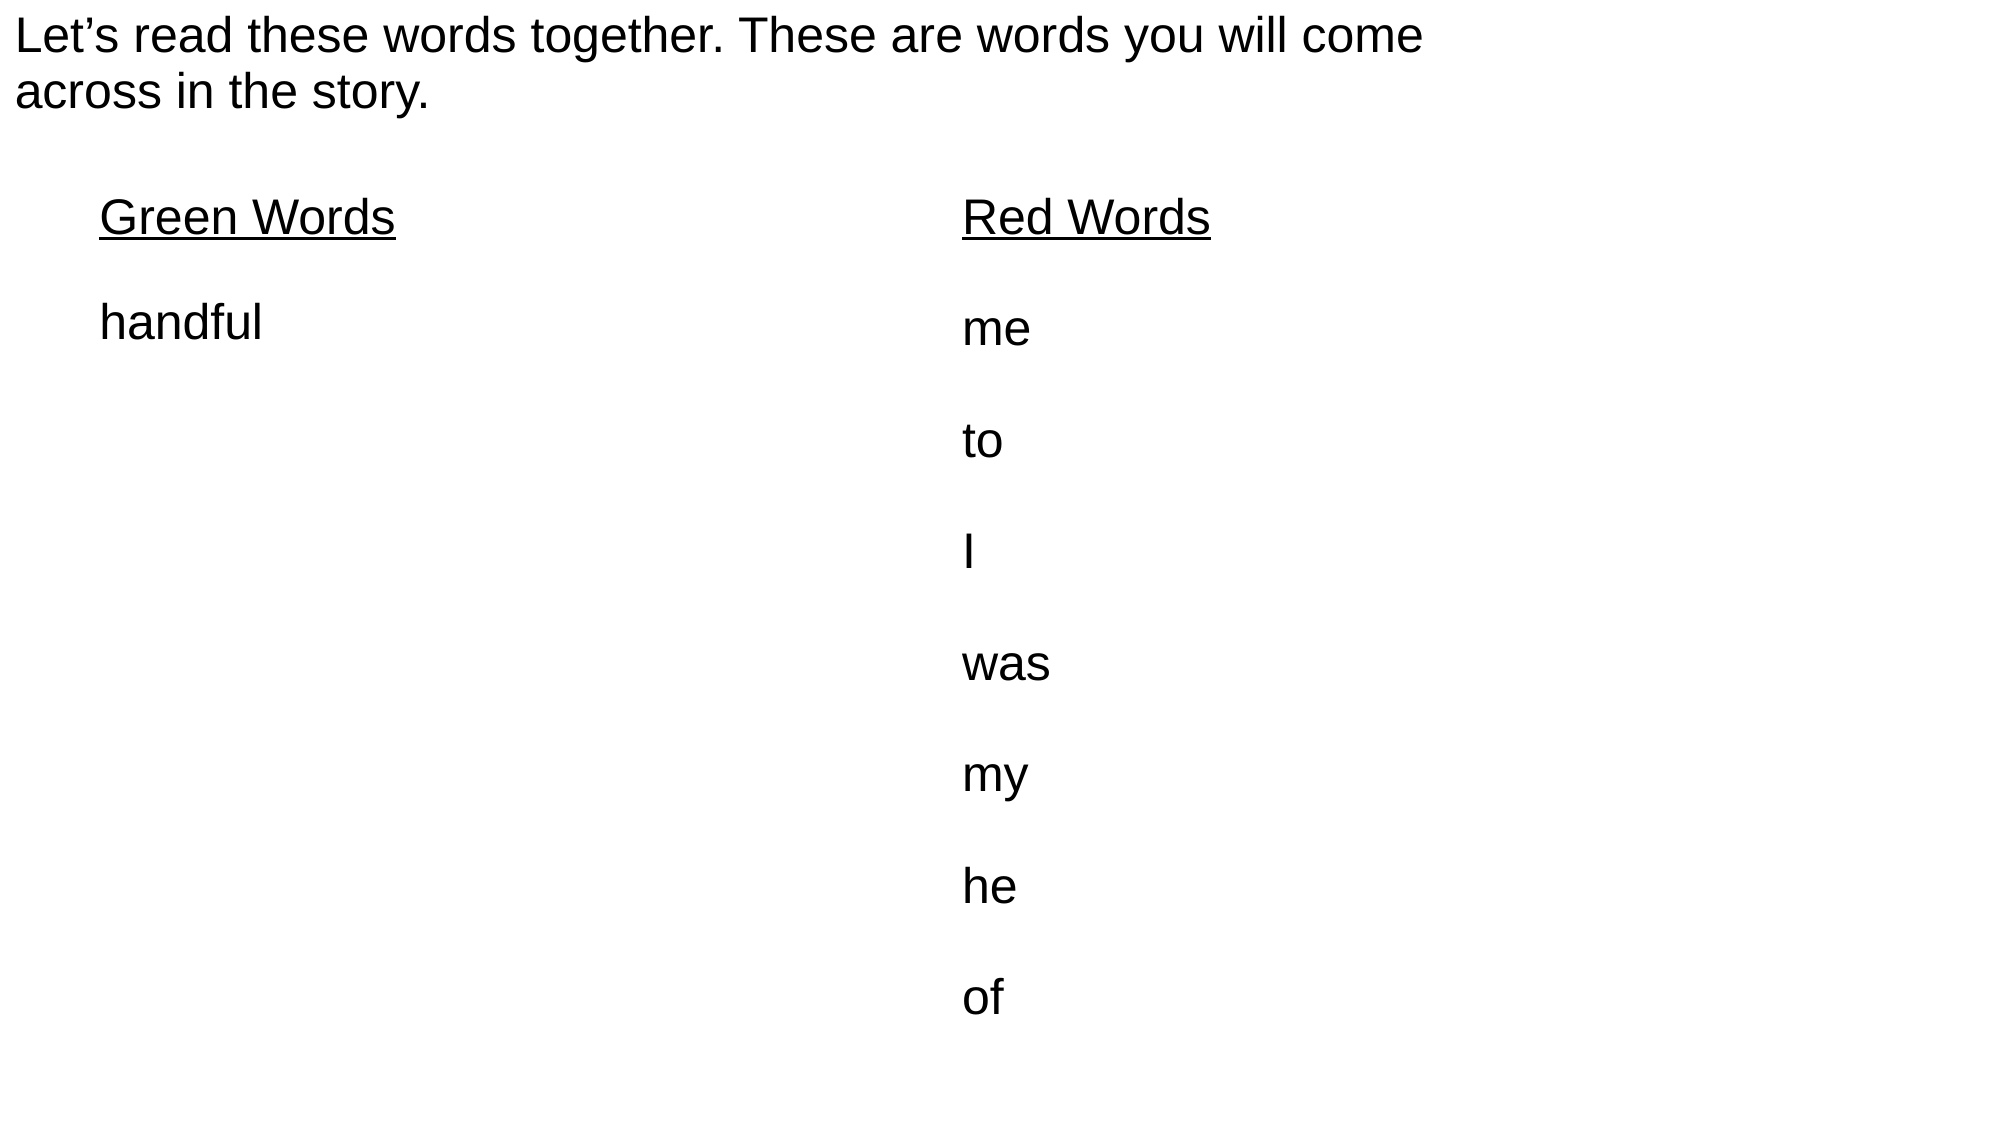

Let’s read these words together. These are words you will come across in the story.
Green Words
handful
Red Words
me
to
I
was
my
he
of